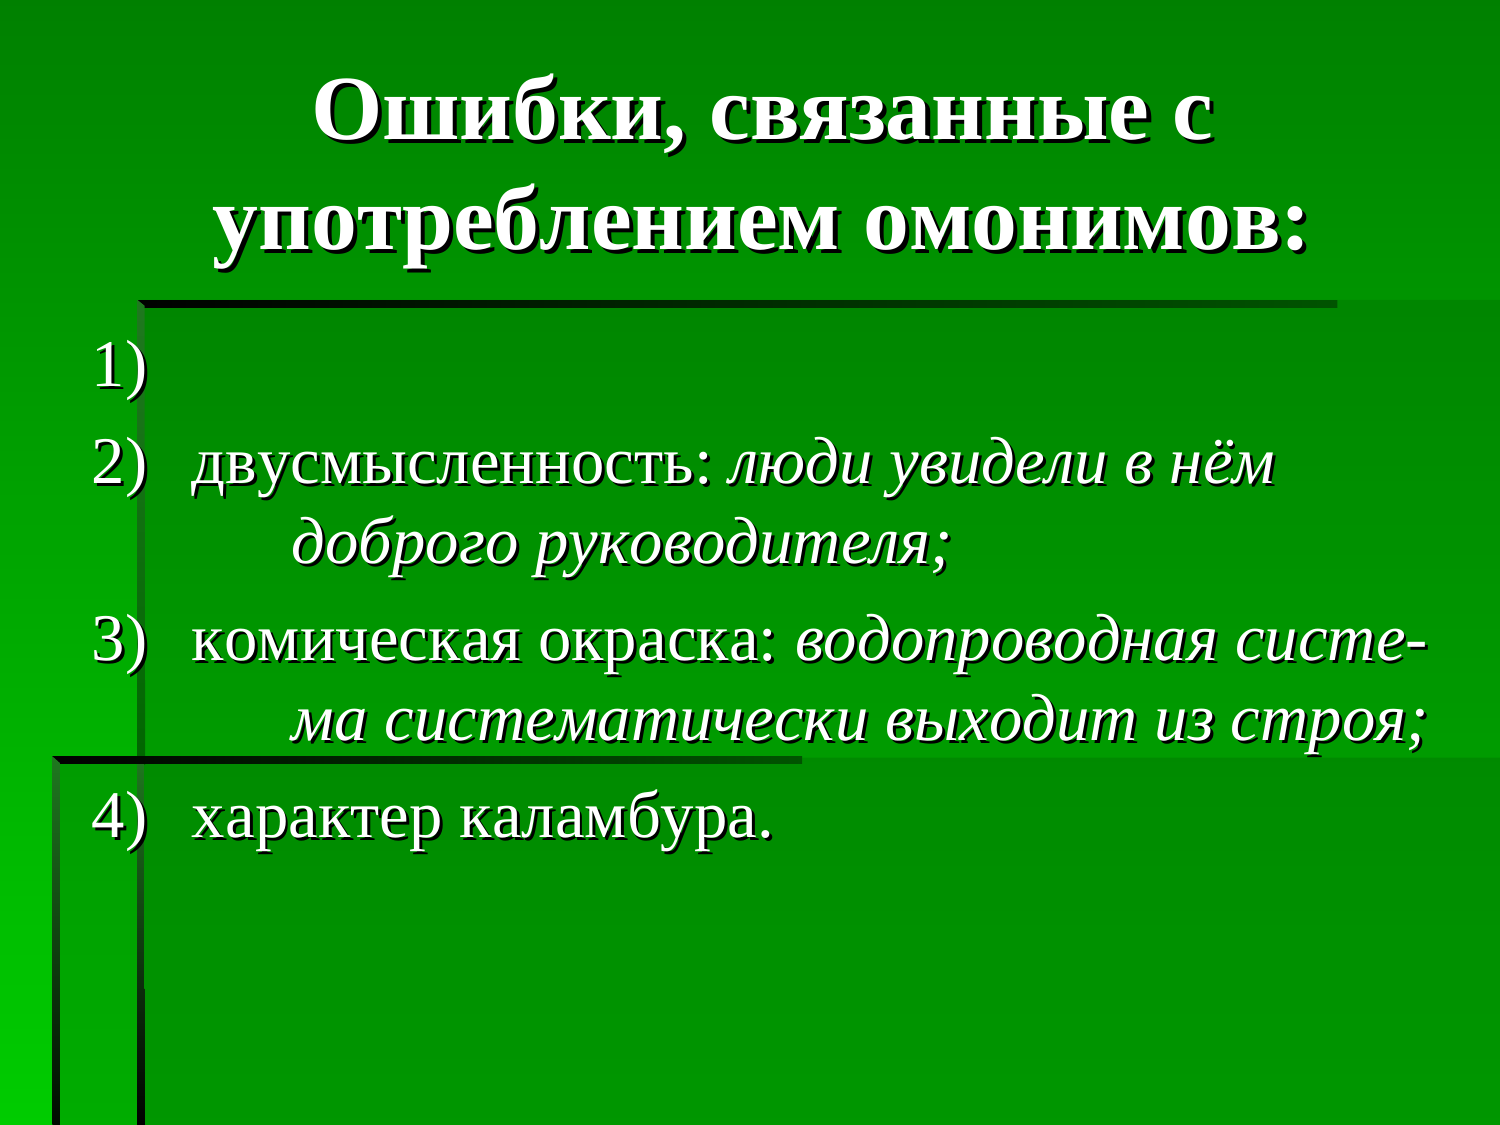

# Ошибки, связанные с употреблением омонимов:
двусмысленность: люди увидели в нём доброго руководителя;
комическая окраска: водопроводная систе-ма систематически выходит из строя;
характер каламбура.